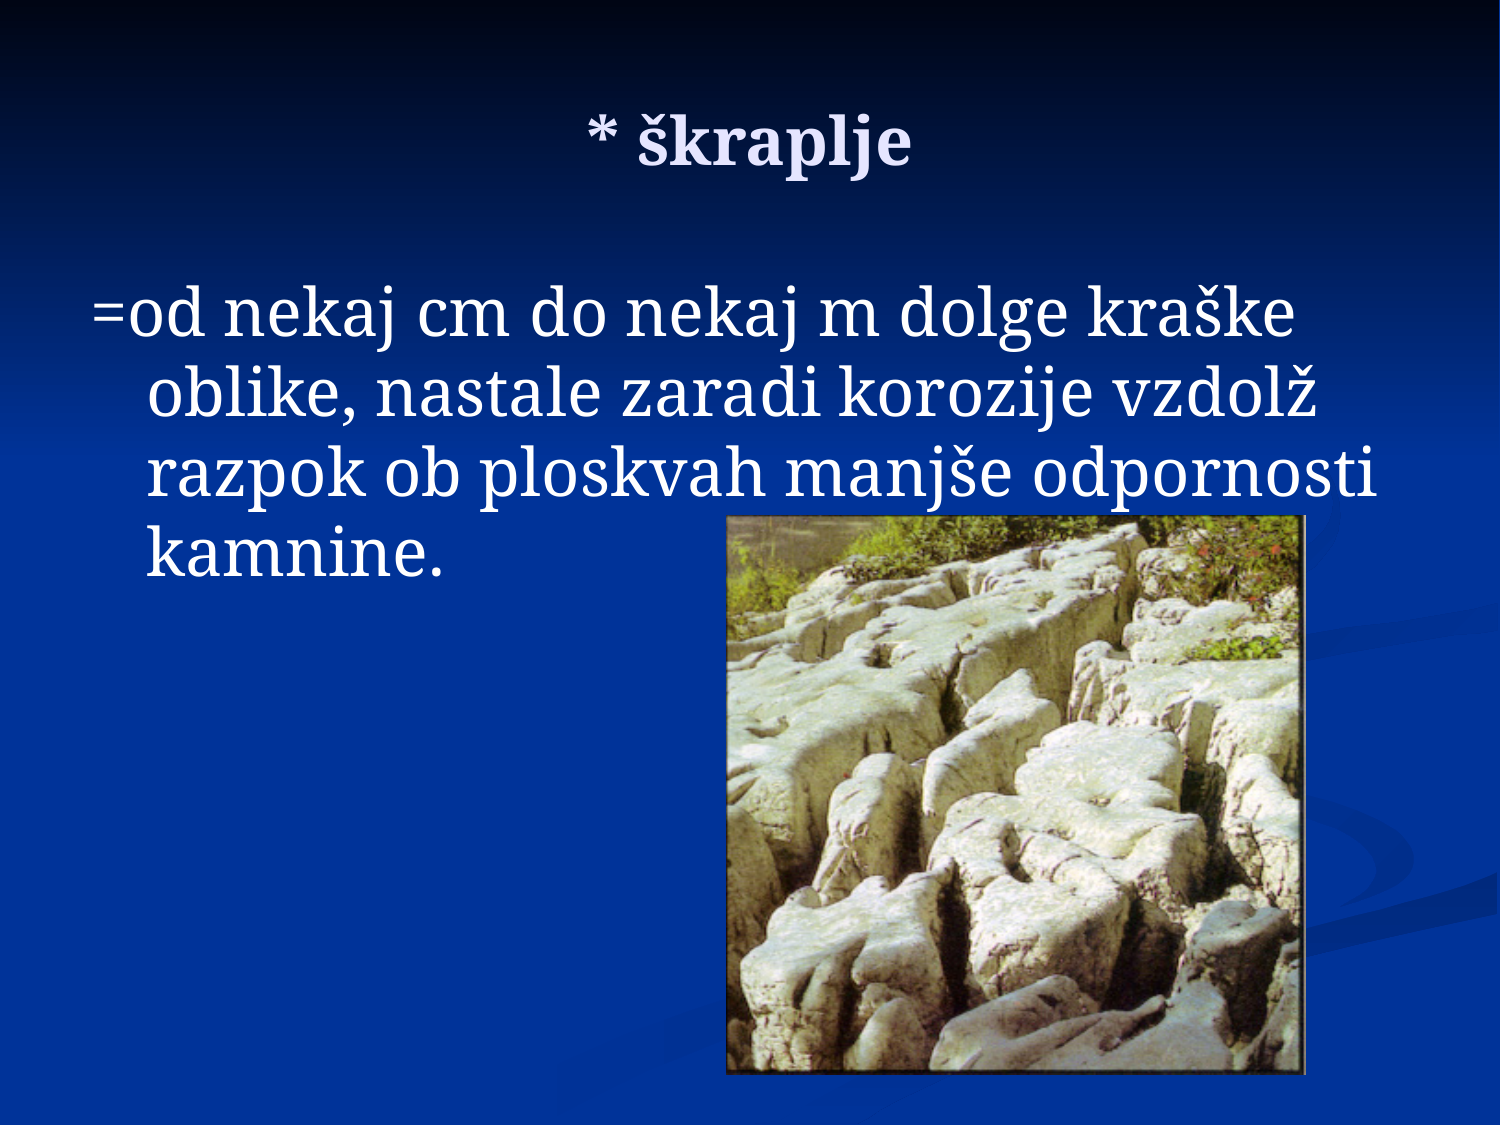

# * škraplje
=od nekaj cm do nekaj m dolge kraške oblike, nastale zaradi korozije vzdolž razpok ob ploskvah manjše odpornosti kamnine.